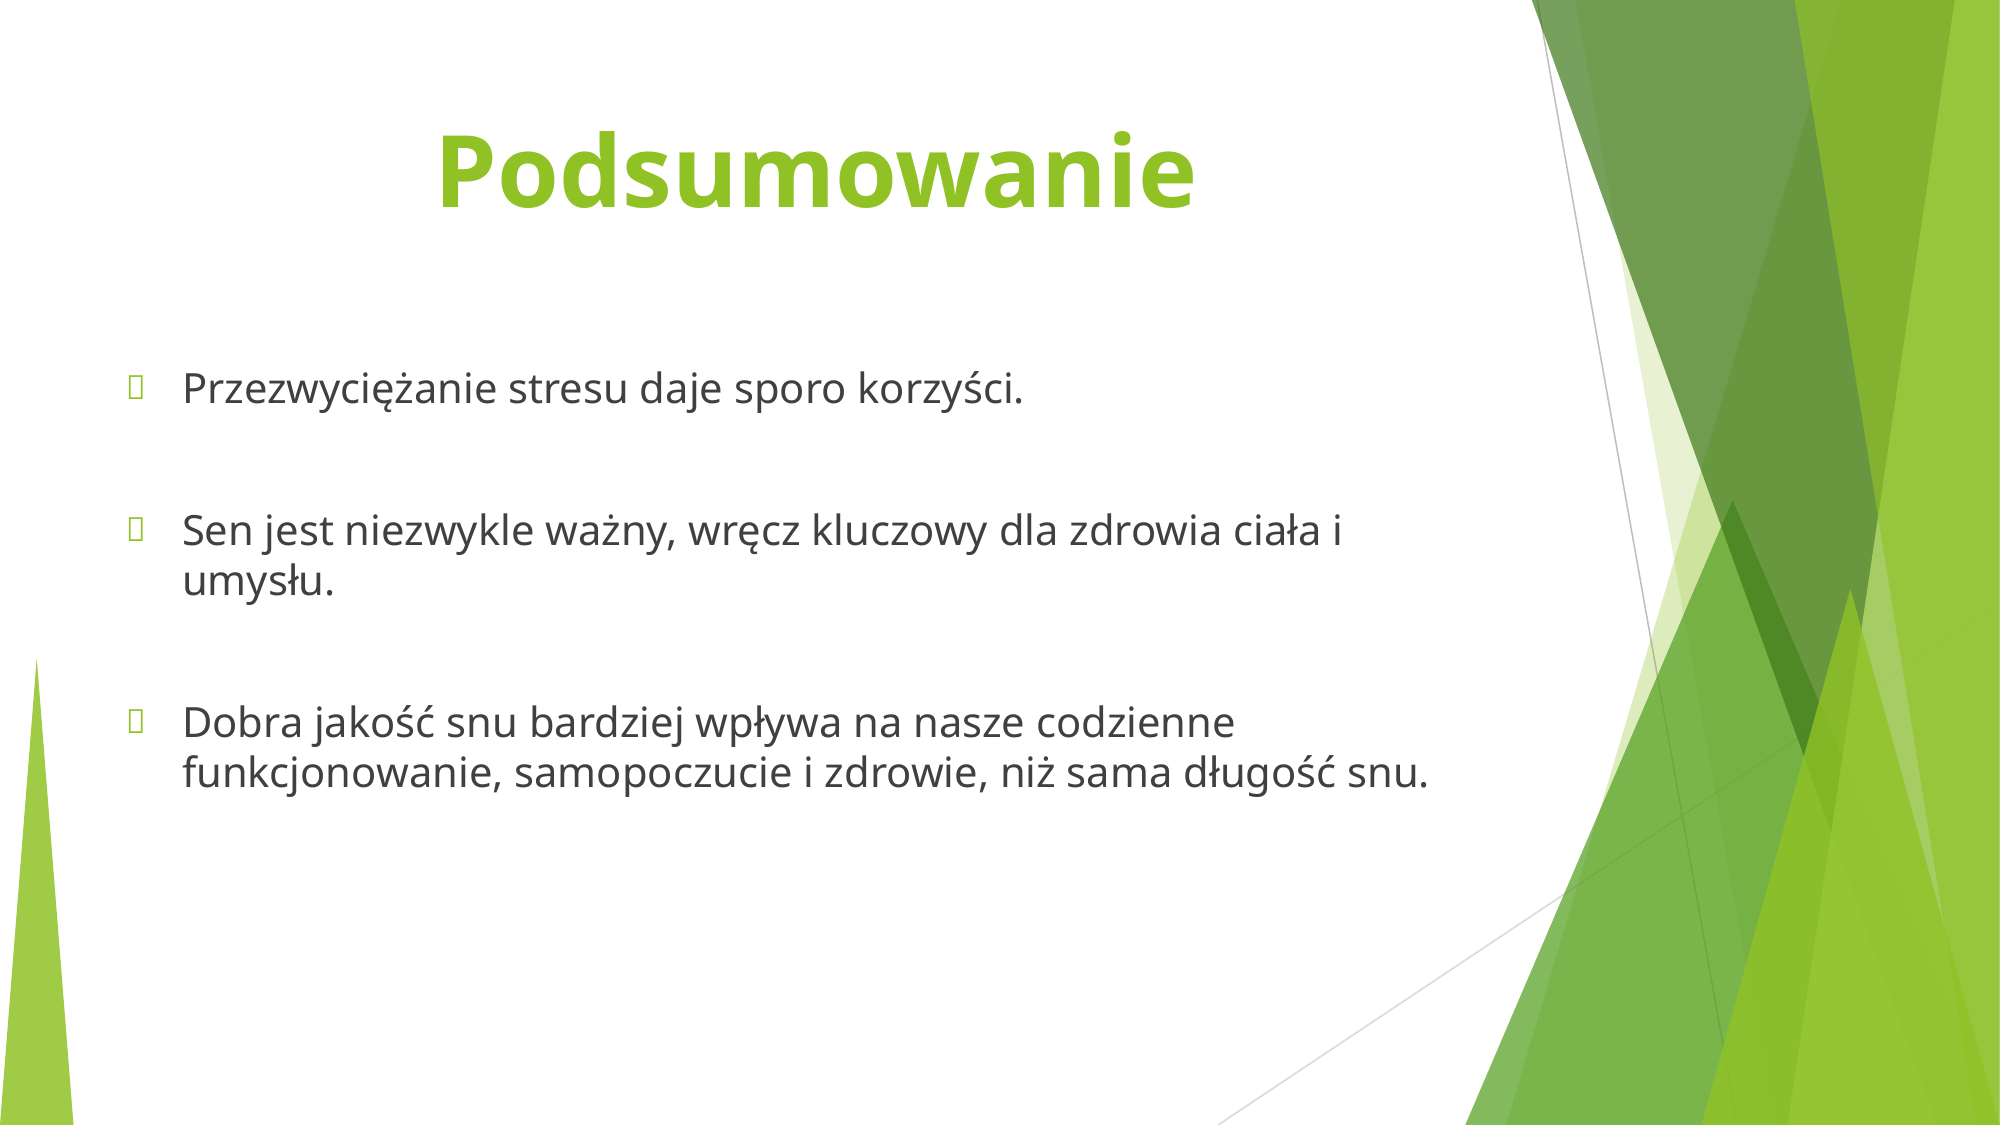

# Podsumowanie
Przezwyciężanie stresu daje sporo korzyści.
Sen jest niezwykle ważny, wręcz kluczowy dla zdrowia ciała i umysłu.
Dobra jakość snu bardziej wpływa na nasze codzienne funkcjonowanie, samopoczucie i zdrowie, niż sama długość snu.